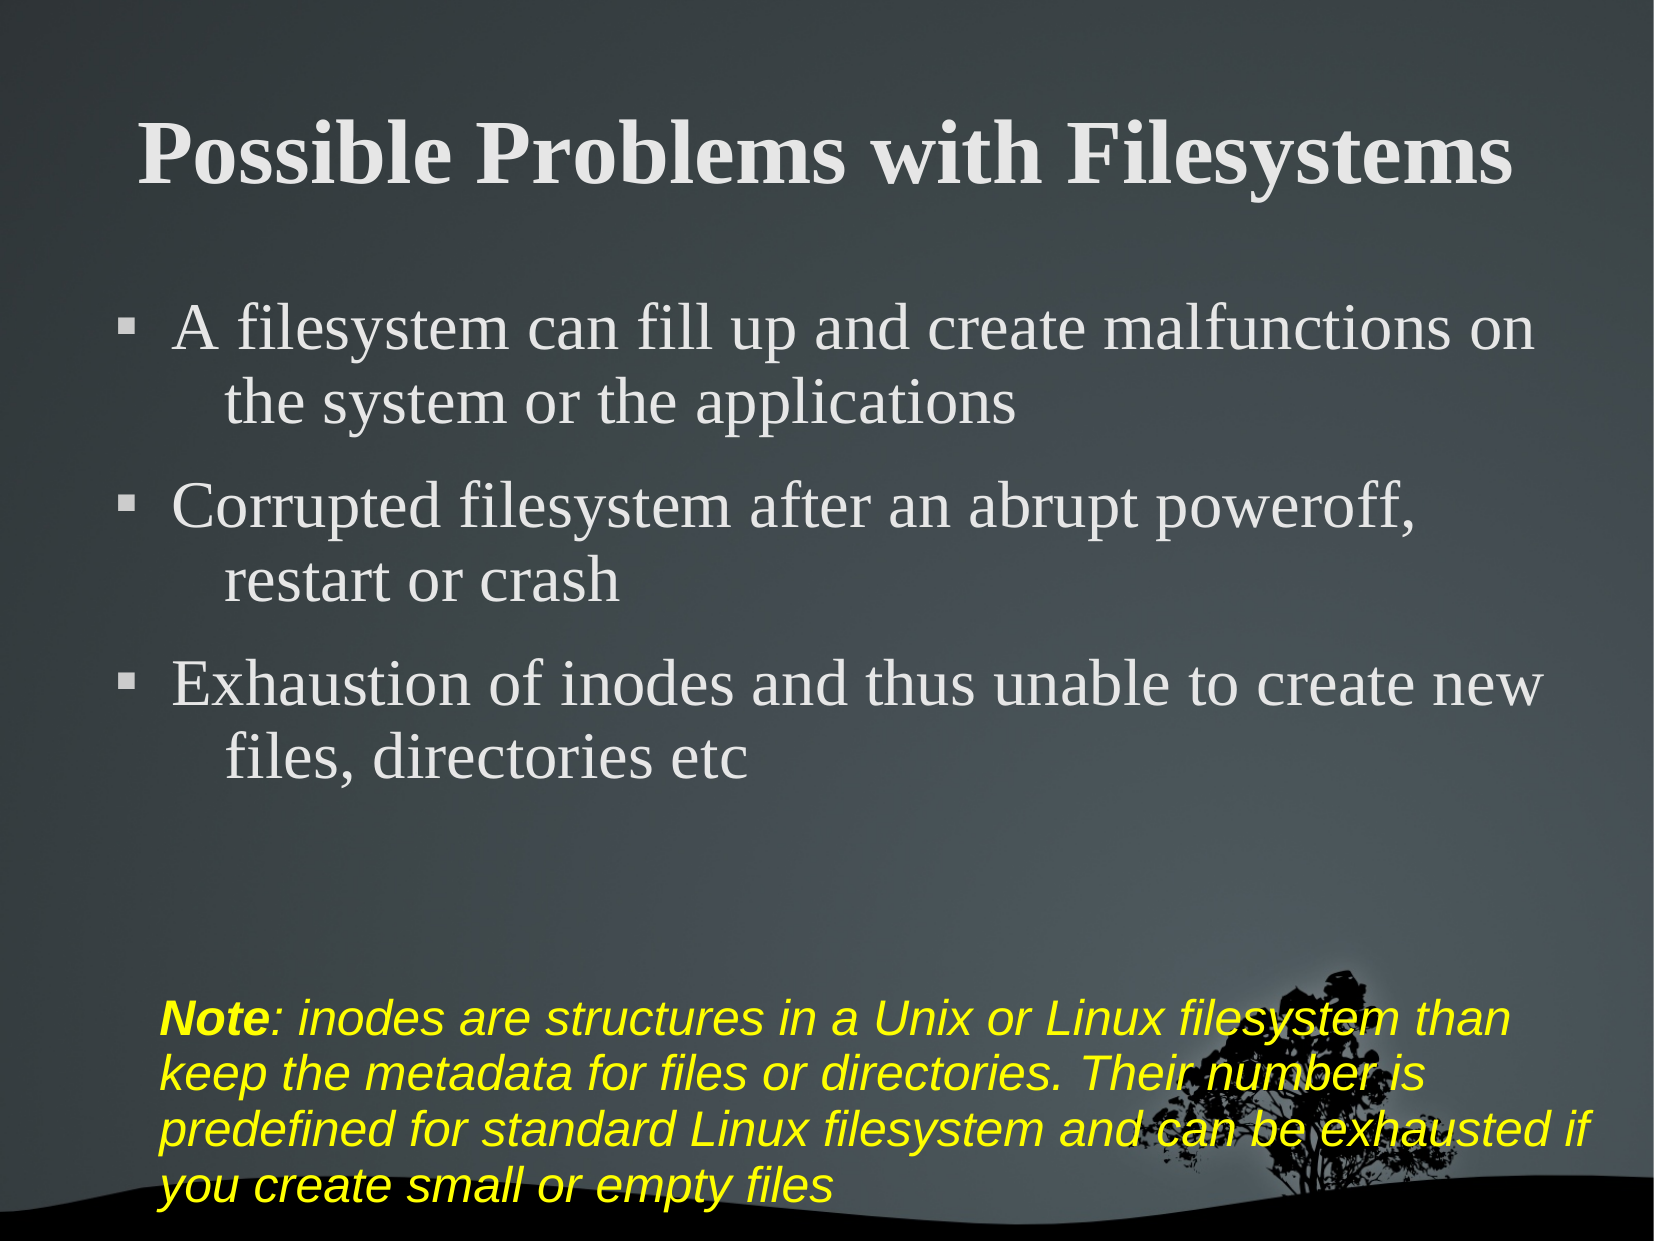

# Possible Problems with Filesystems
A filesystem can fill up and create malfunctions on the system or the applications
Corrupted filesystem after an abrupt poweroff, restart or crash
Exhaustion of inodes and thus unable to create new files, directories etc
Note: inodes are structures in a Unix or Linux filesystem than keep the metadata for files or directories. Their number is predefined for standard Linux filesystem and can be exhausted if you create small or empty files